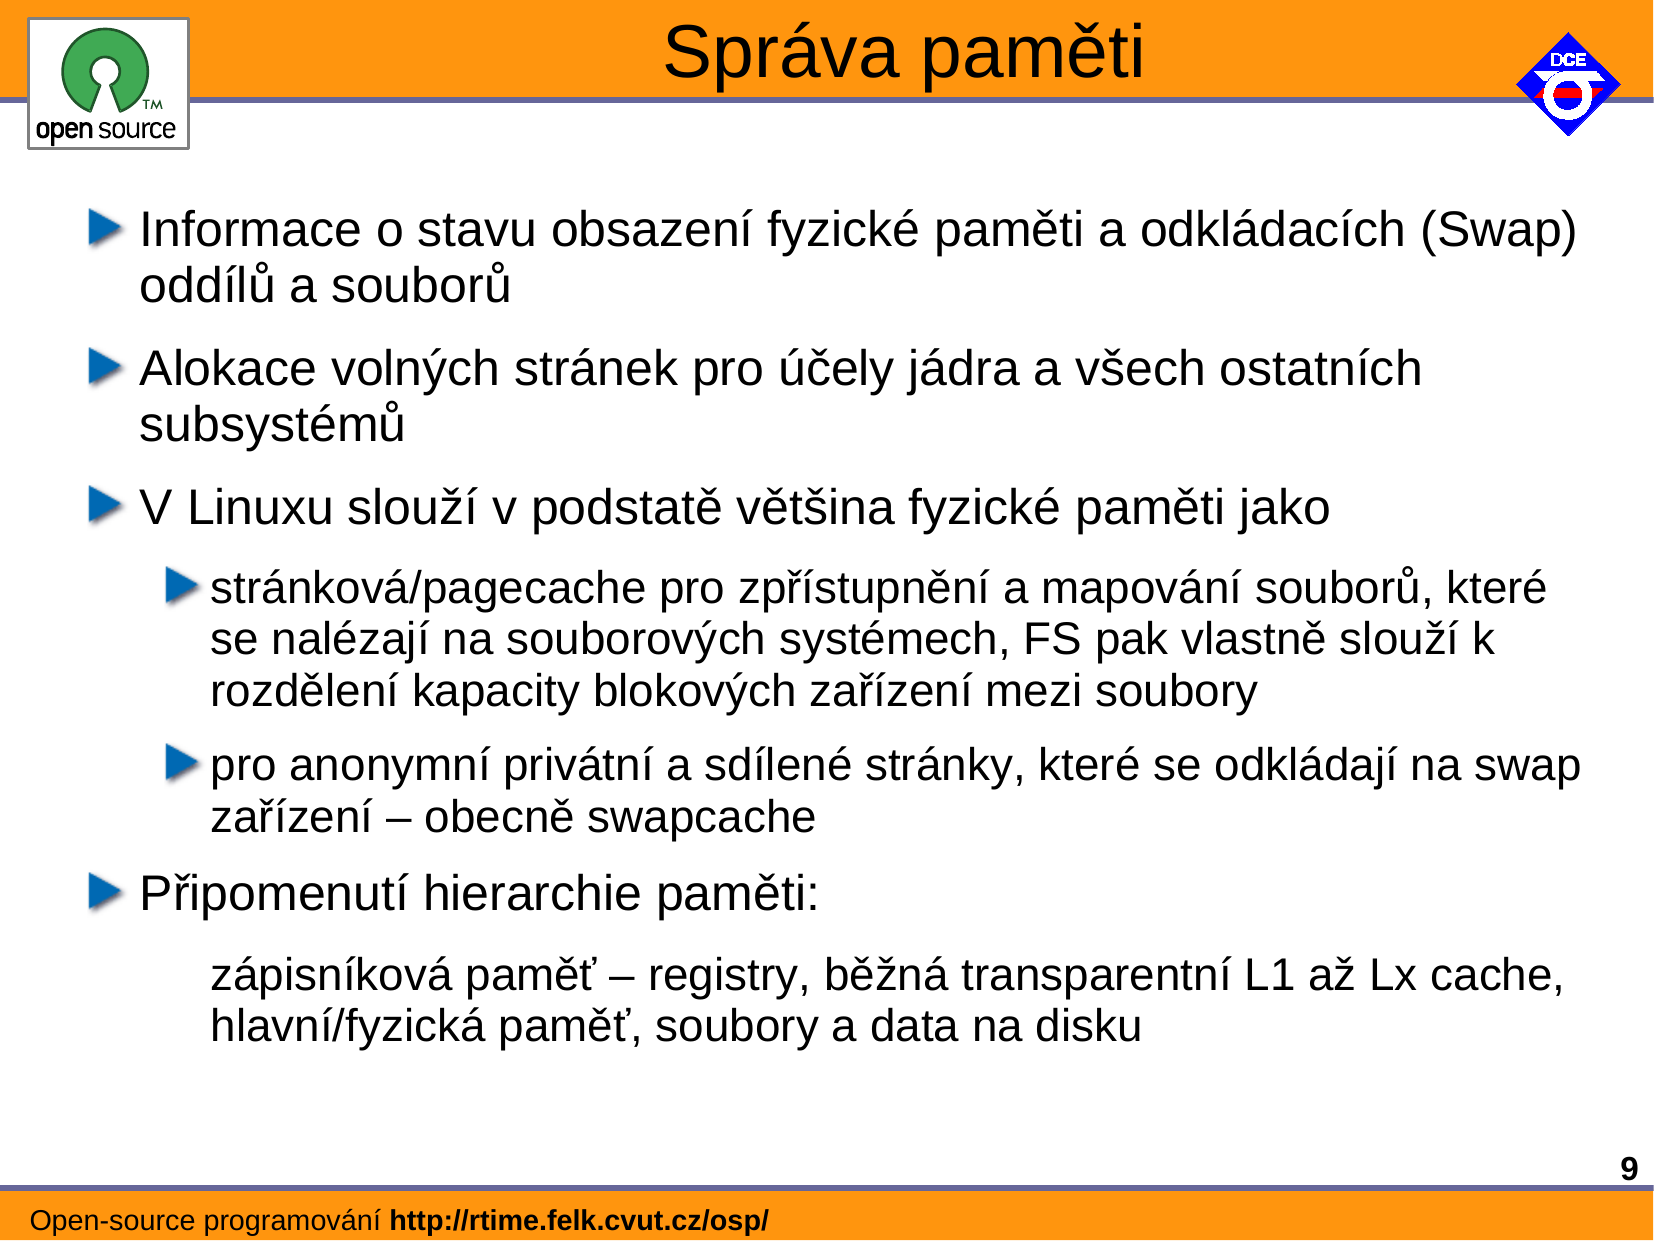

# Správa paměti
Informace o stavu obsazení fyzické paměti a odkládacích (Swap) oddílů a souborů
Alokace volných stránek pro účely jádra a všech ostatních subsystémů
V Linuxu slouží v podstatě většina fyzické paměti jako
stránková/pagecache pro zpřístupnění a mapování souborů, které se nalézají na souborových systémech, FS pak vlastně slouží k rozdělení kapacity blokových zařízení mezi soubory
pro anonymní privátní a sdílené stránky, které se odkládají na swap zařízení – obecně swapcache
Připomenutí hierarchie paměti:
zápisníková paměť – registry, běžná transparentní L1 až Lx cache, hlavní/fyzická paměť, soubory a data na disku